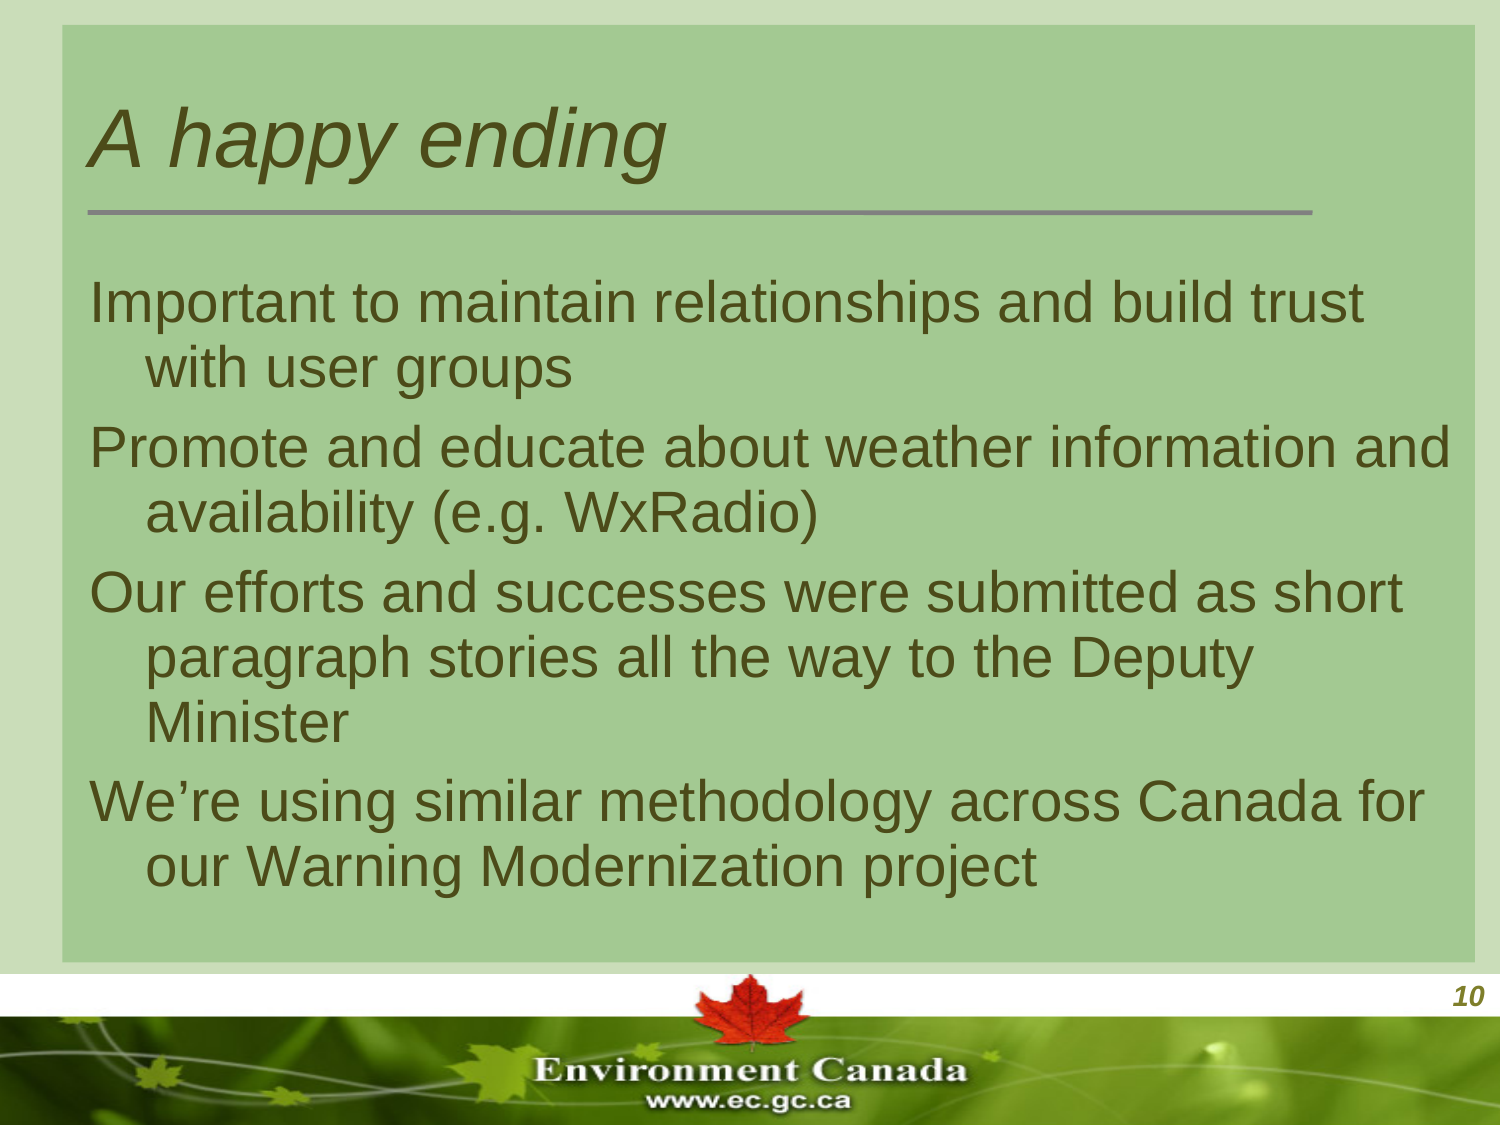

# A happy ending
Important to maintain relationships and build trust with user groups
Promote and educate about weather information and availability (e.g. WxRadio)
Our efforts and successes were submitted as short paragraph stories all the way to the Deputy Minister
We’re using similar methodology across Canada for our Warning Modernization project
10